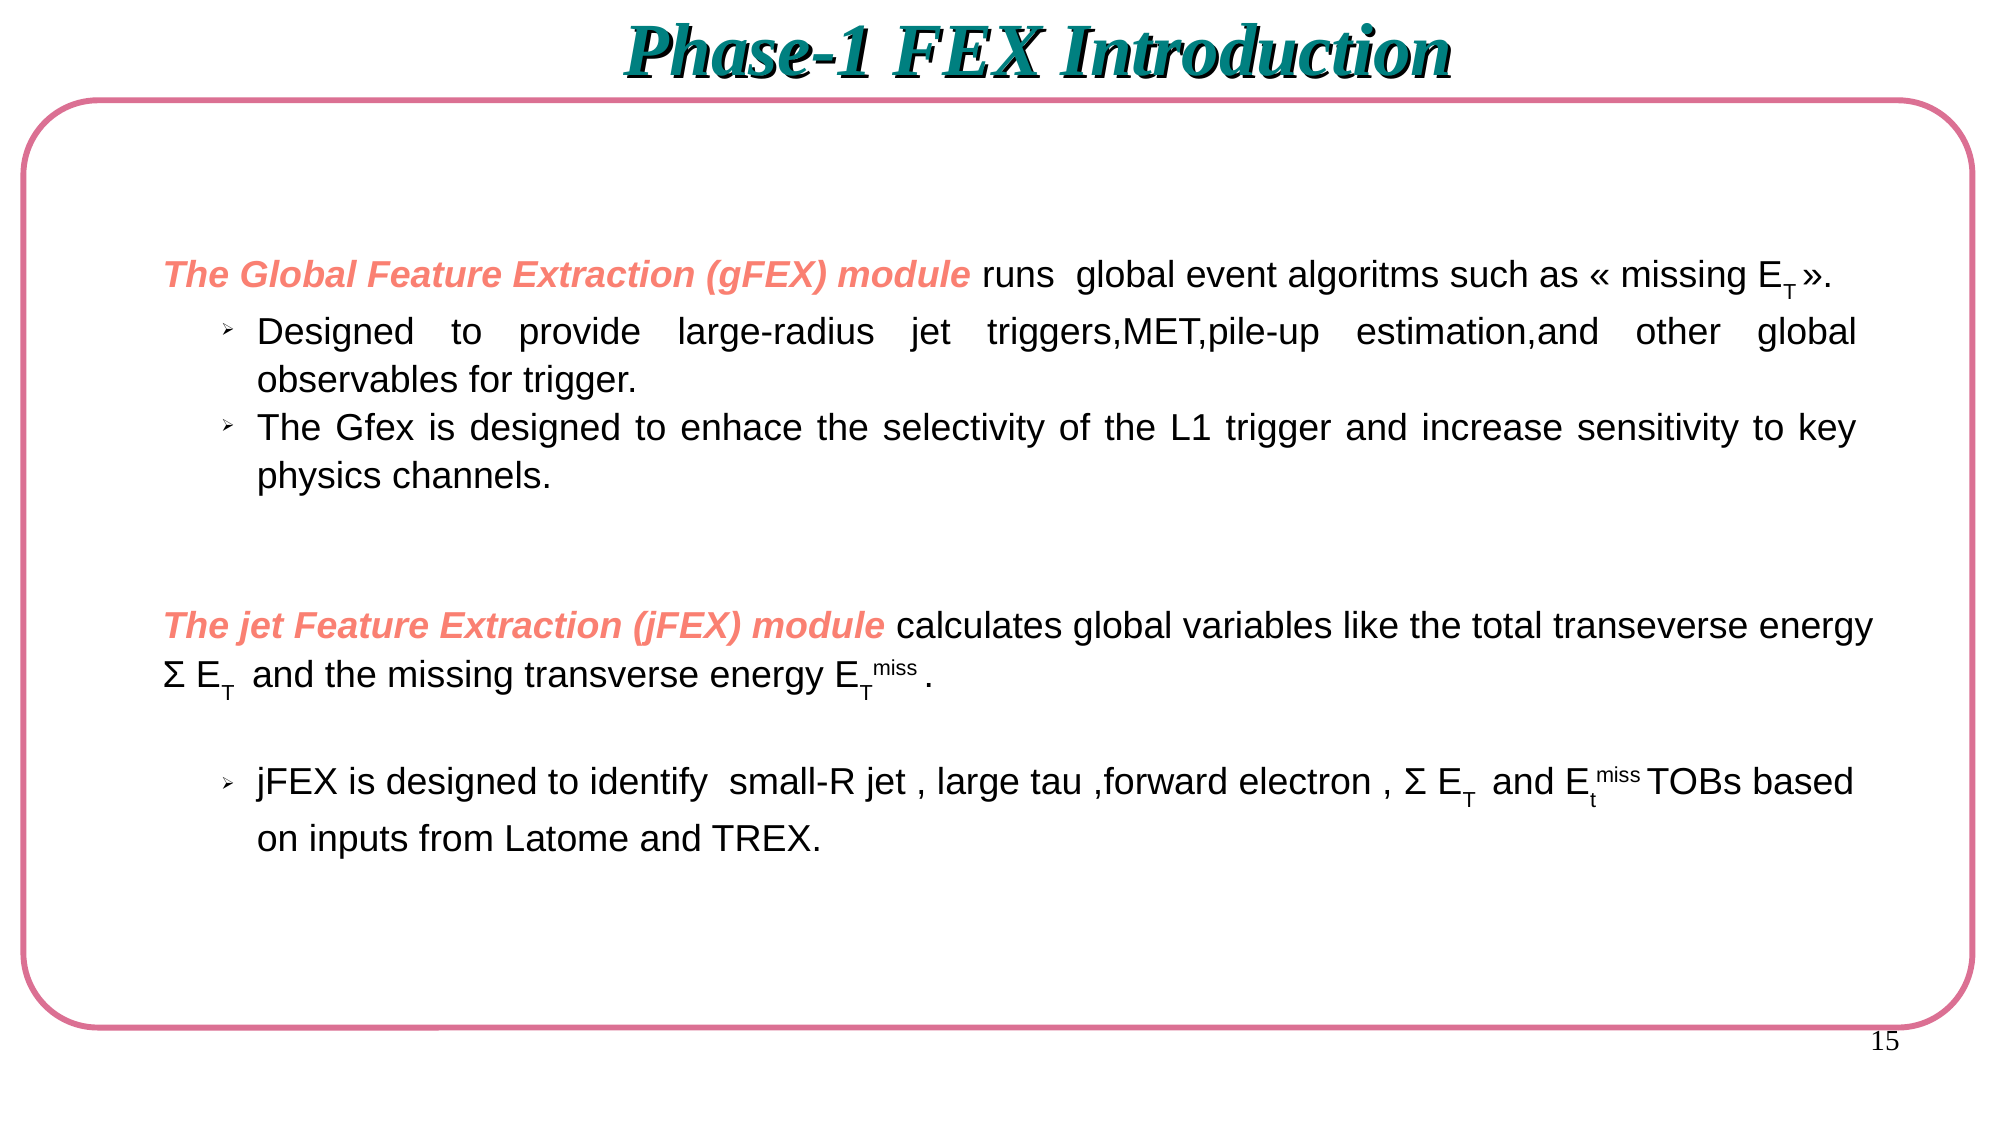

# Phase-1 FEX Introduction
The Global Feature Extraction (gFEX) module runs global event algoritms such as « missing ET ».
Designed to provide large-radius jet triggers,MET,pile-up estimation,and other global observables for trigger.
The Gfex is designed to enhace the selectivity of the L1 trigger and increase sensitivity to key physics channels.
The jet Feature Extraction (jFEX) module calculates global variables like the total transeverse energy Σ ET and the missing transverse energy ETmiss .
jFEX is designed to identify small-R jet , large tau ,forward electron , Σ ET and Etmiss TOBs based on inputs from Latome and TREX.
15